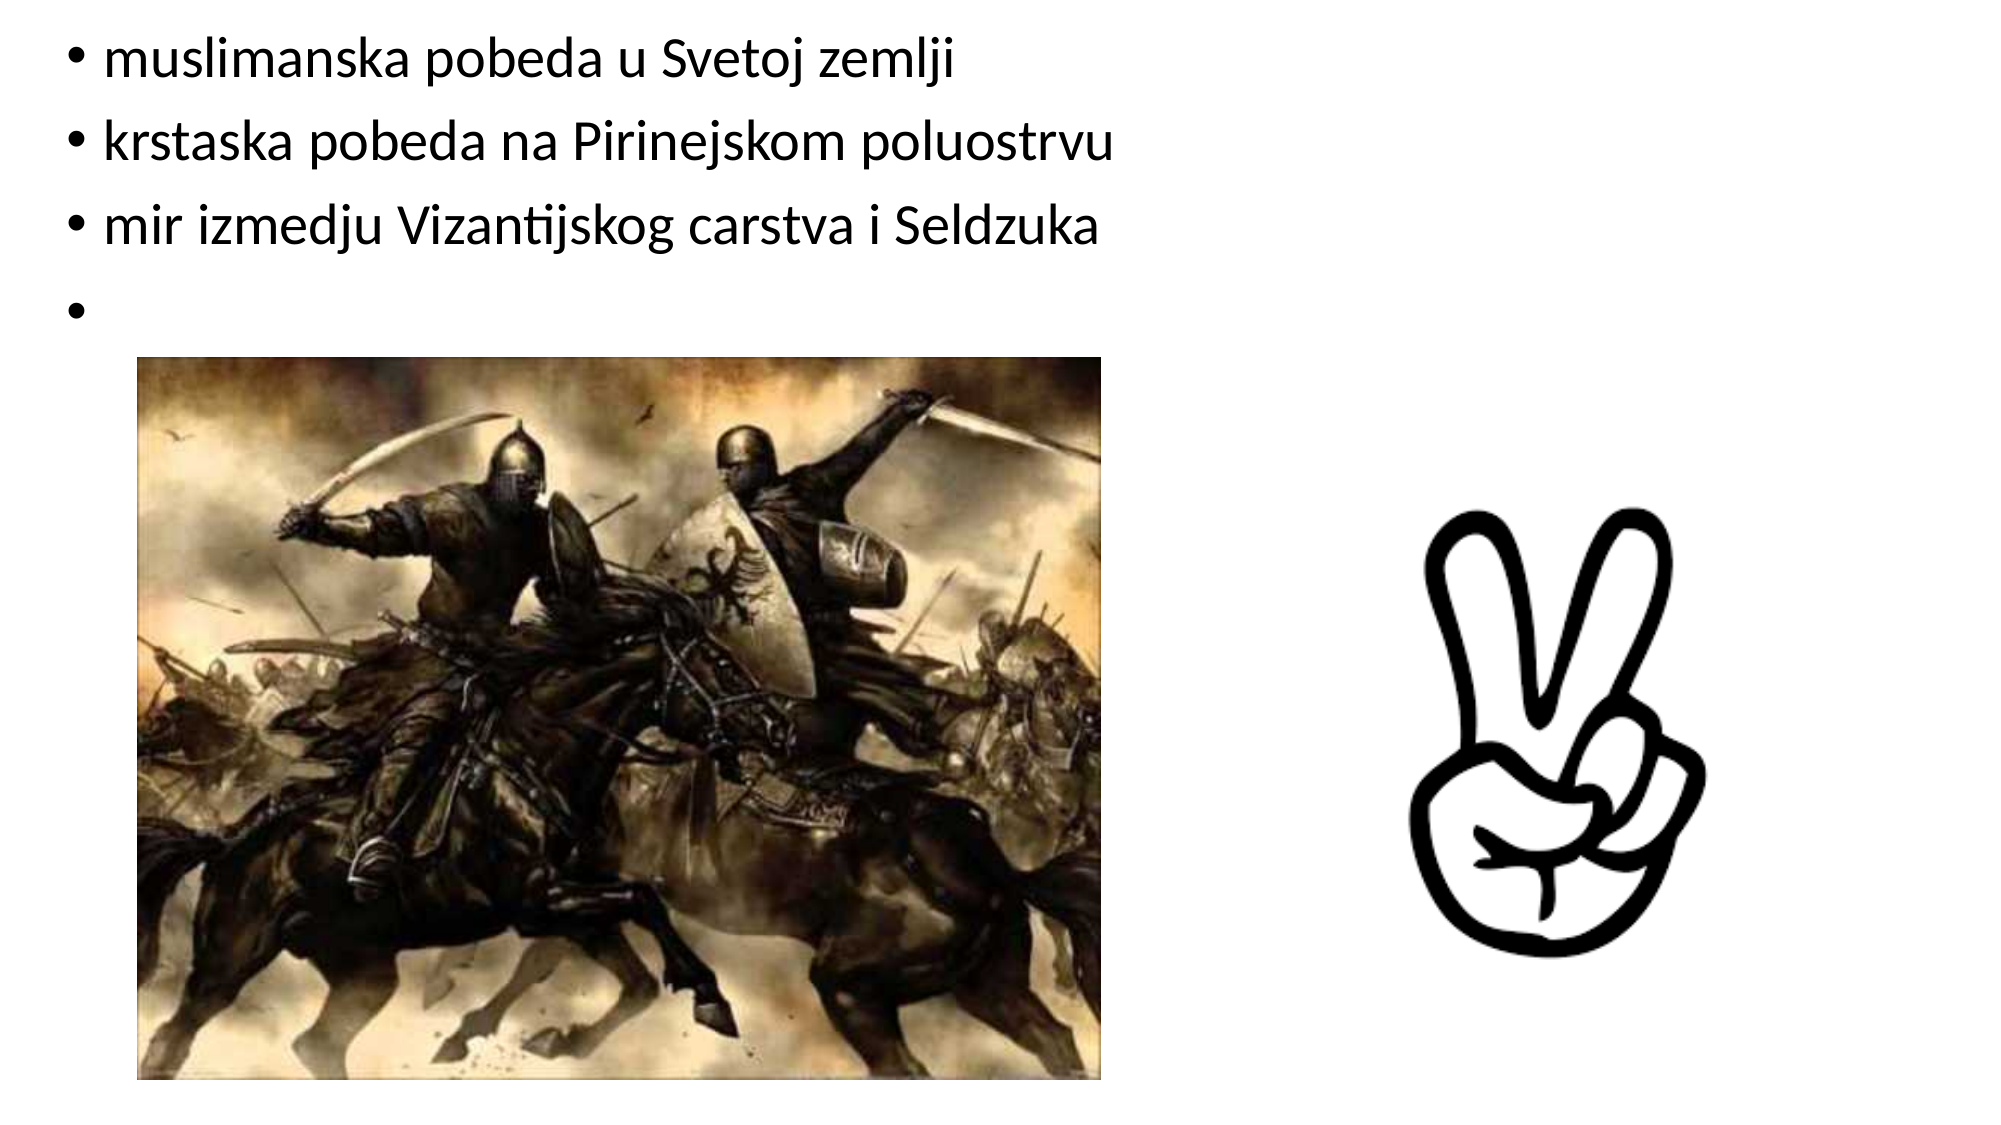

# muslimanska pobeda u Svetoj zemlji
krstaska pobeda na Pirinejskom poluostrvu
mir izmedju Vizantijskog carstva i Seldzuka